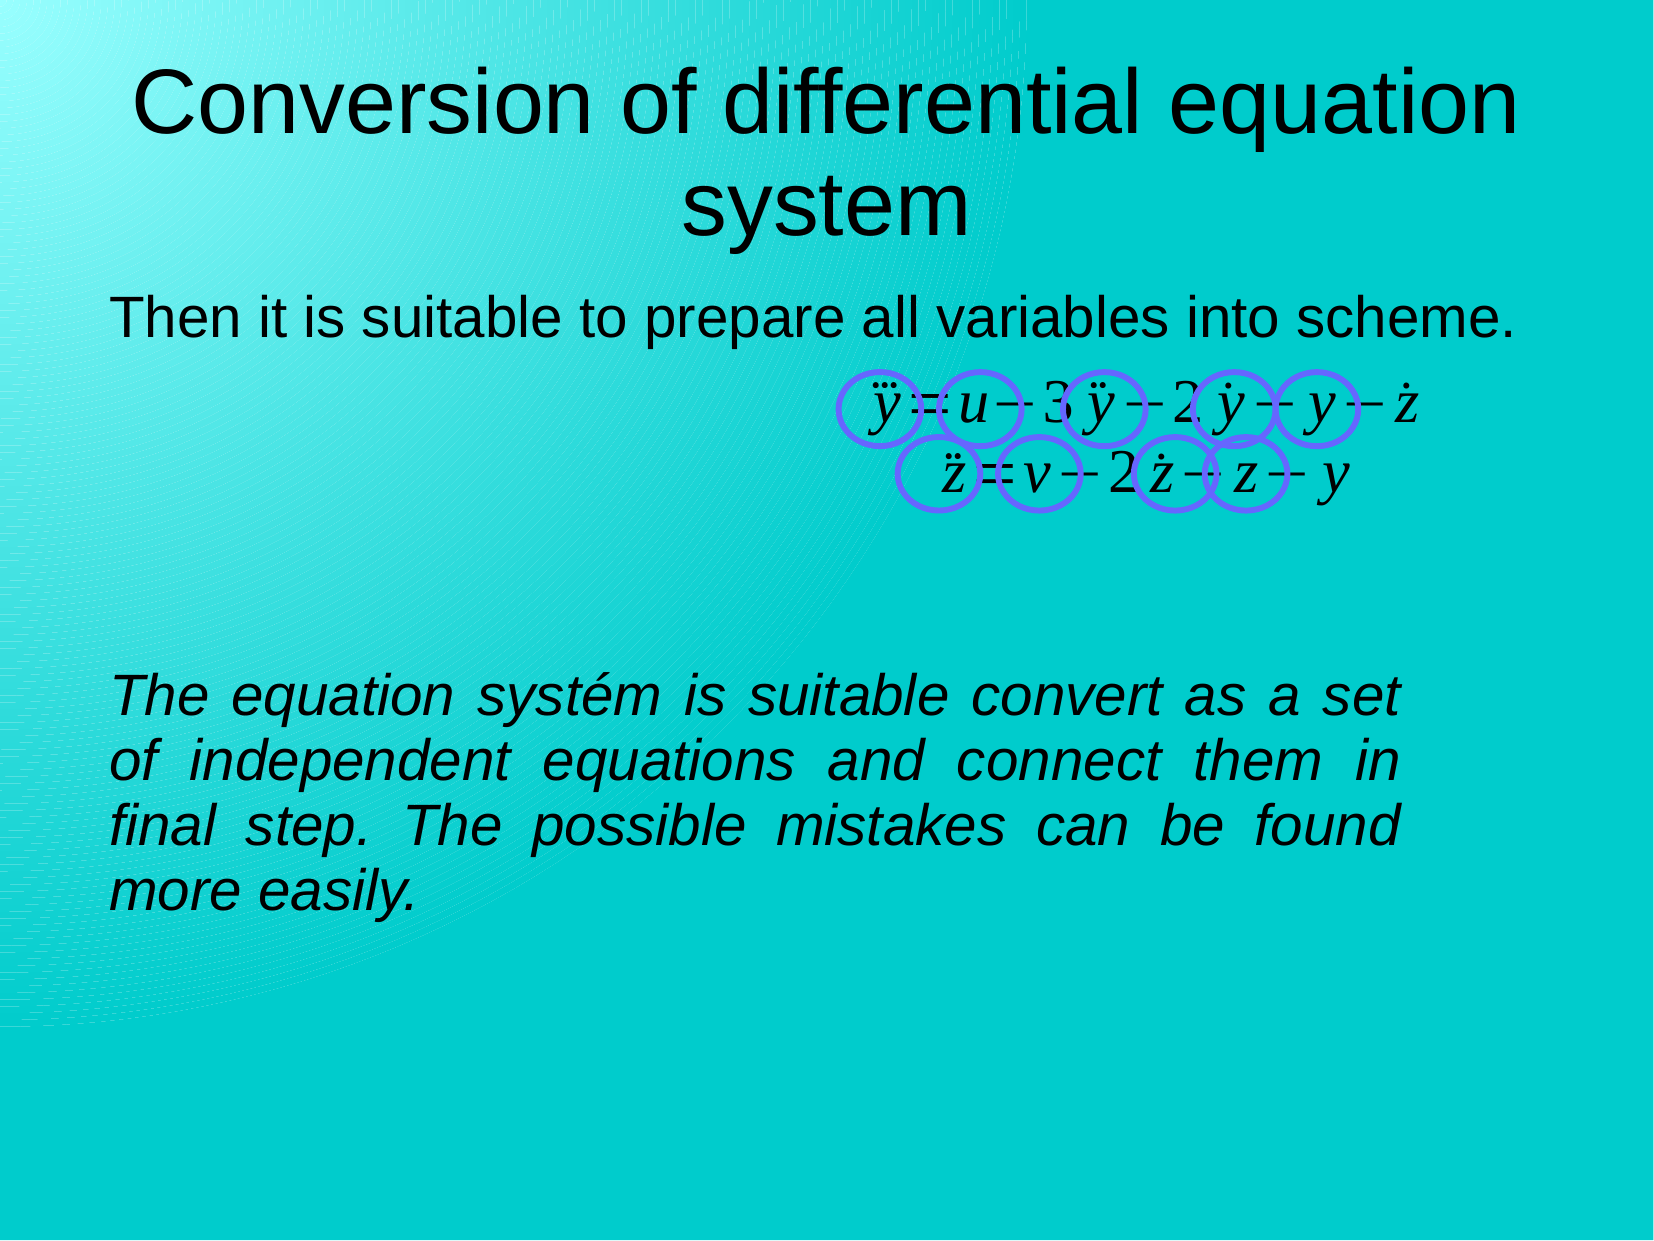

# Conversion of differential equation system
Then it is suitable to prepare all variables into scheme.
The equation systém is suitable convert as a set of independent equations and connect them in final step. The possible mistakes can be found more easily.